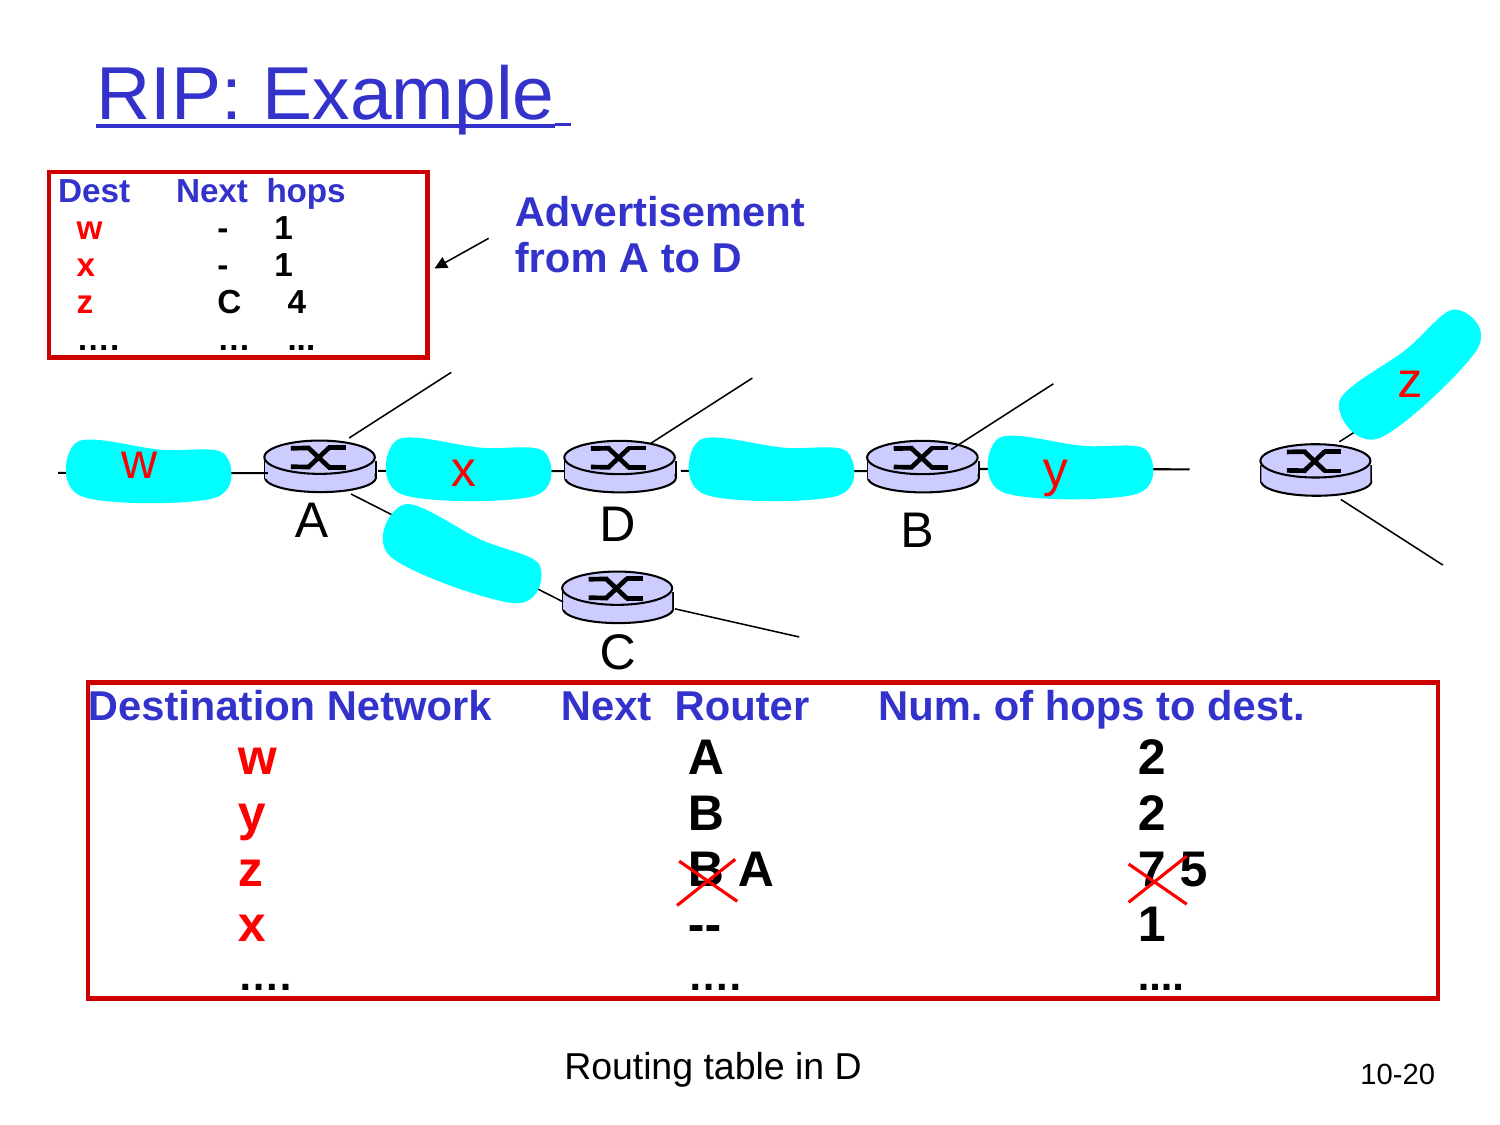

# RIP: Example
 Dest Next hops
 w	 - 1
 x	 - 1
 z	 C 4
 ….	 … ...
Advertisement
from A to D
z
w
x
y
A
D
B
C
Destination Network	 Next Router Num. of hops to dest.
 	w			A			2
	y			B			2
 	z			B A			7 5
	x			--			1
	….			….			....
Routing table in D
20